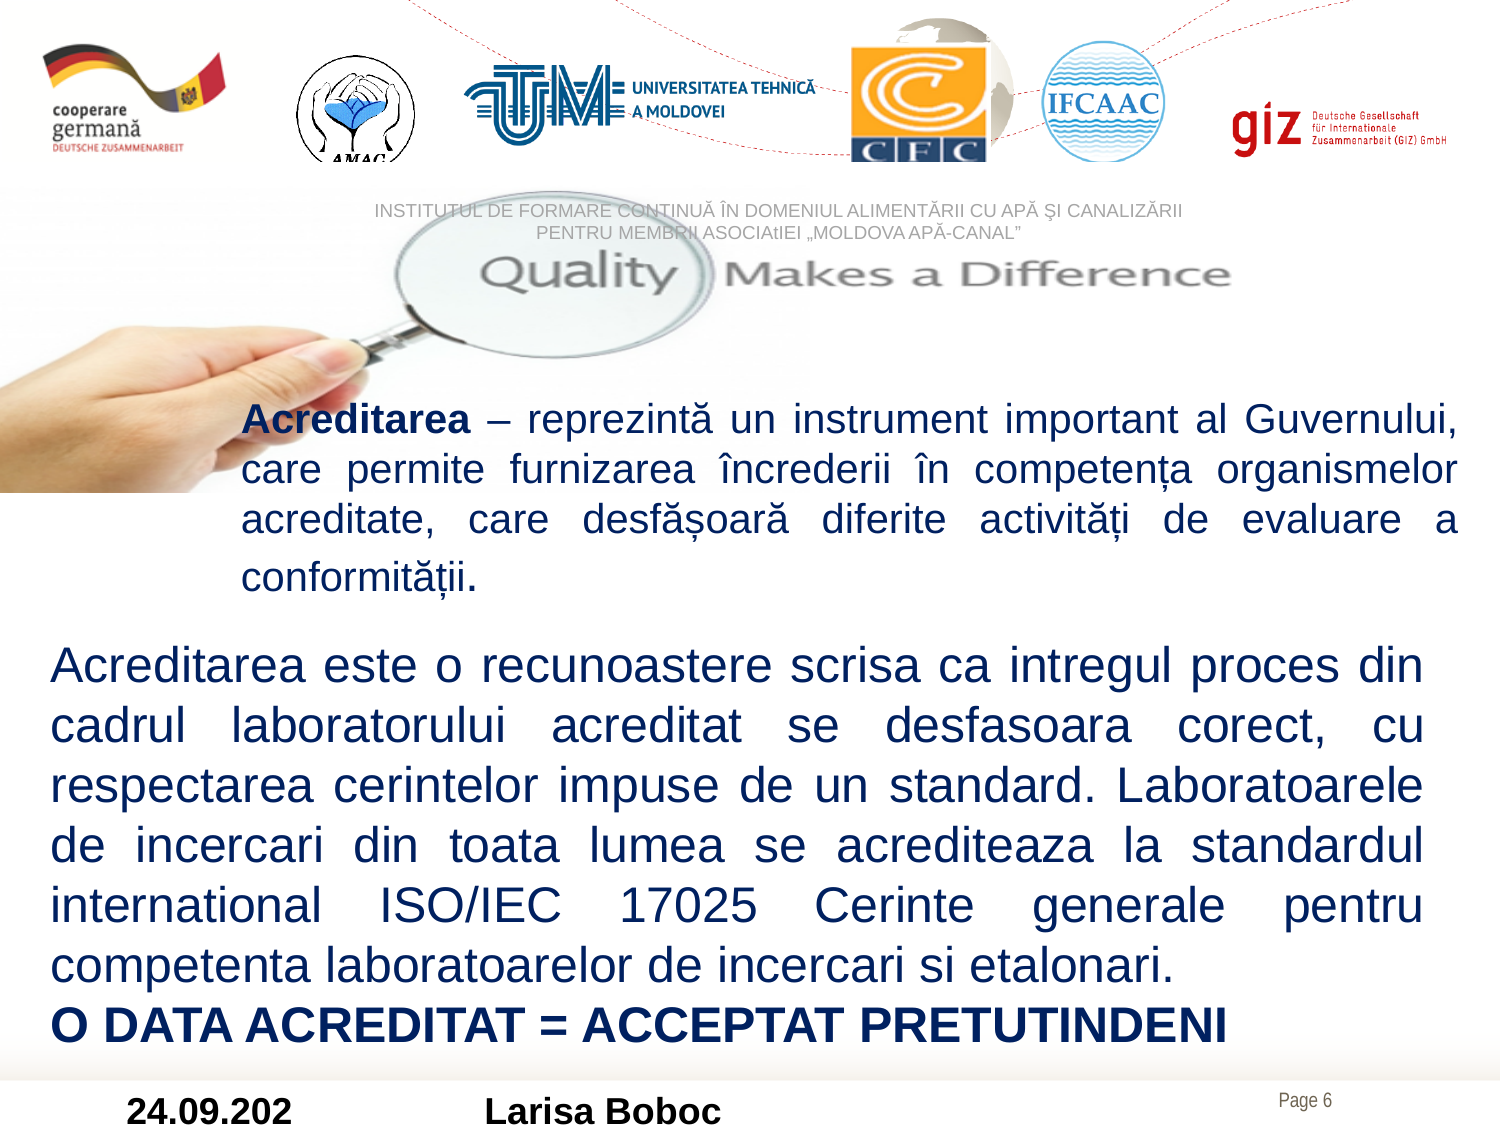

INSTITUTUL DE FORMARE CONTINUĂ ÎN DOMENIUL ALIMENTĂRII CU APĂ ŞI CANALIZĂRII
PENTRU MEMBRII ASOCIAtIEI „MOLDOVA APĂ-CANAL”
INSTITUTUL DE FORMARE CONTINUĂ ÎN DOMENIUL ALIMENTĂRII CU APĂ ŞI CANALIZĂRII
PENTRU MEMBRII ASOCIAtIEI „MOLDOVA APĂ-CANAL”
Acreditarea – reprezintă un instrument important al Guvernului, care permite furnizarea încrederii în competența organismelor acreditate, care desfășoară diferite activități de evaluare a conformității.
Acreditarea este o recunoastere scrisa ca intregul proces din cadrul laboratorului acreditat se desfasoara corect, cu respectarea cerintelor impuse de un standard. Laboratoarele de incercari din toata lumea se acrediteaza la standardul international ISO/IEC 17025 Cerinte generale pentru competenta laboratoarelor de incercari si etalonari.
O DATA ACREDITAT = ACCEPTAT PRETUTINDENI
Larisa Boboc